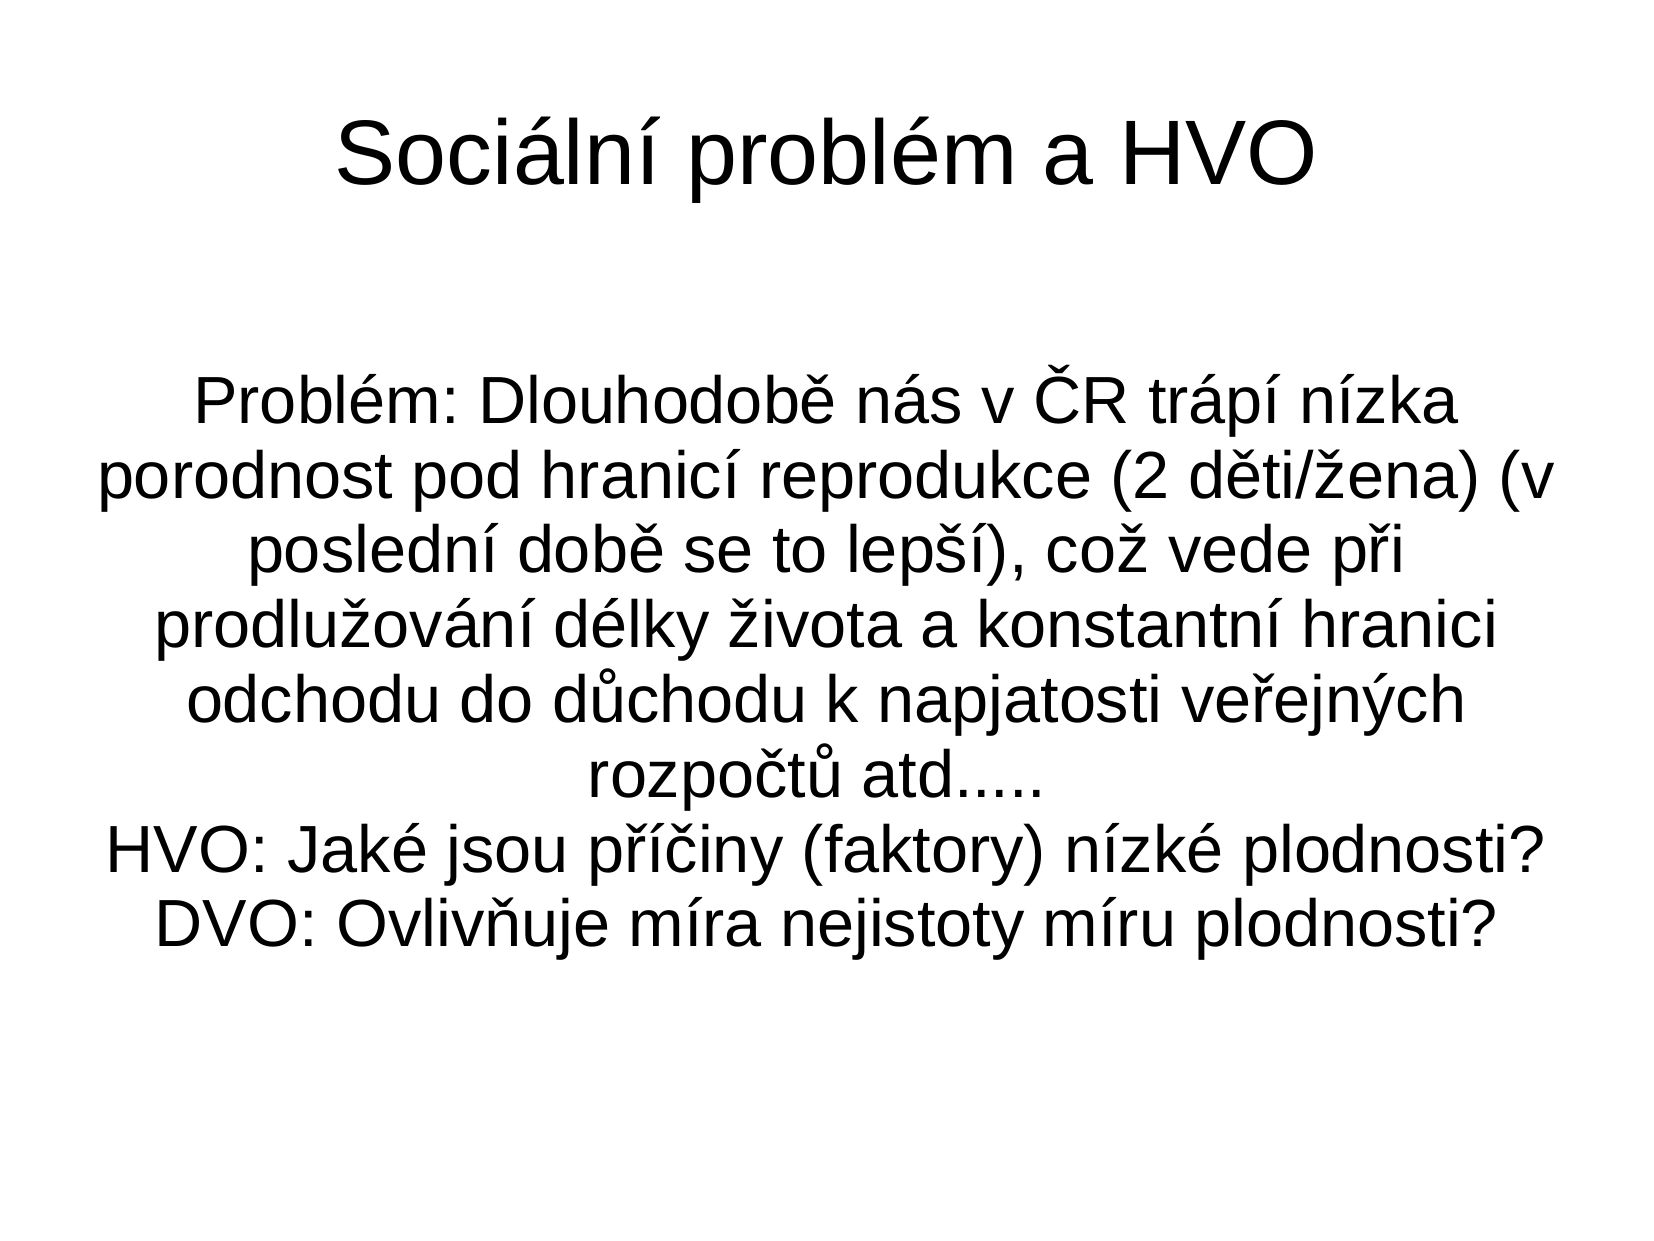

# Sociální problém a HVO
Problém: Dlouhodobě nás v ČR trápí nízka porodnost pod hranicí reprodukce (2 děti/žena) (v poslední době se to lepší), což vede při prodlužování délky života a konstantní hranici odchodu do důchodu k napjatosti veřejných rozpočtů atd.....
HVO: Jaké jsou příčiny (faktory) nízké plodnosti?
DVO: Ovlivňuje míra nejistoty míru plodnosti?